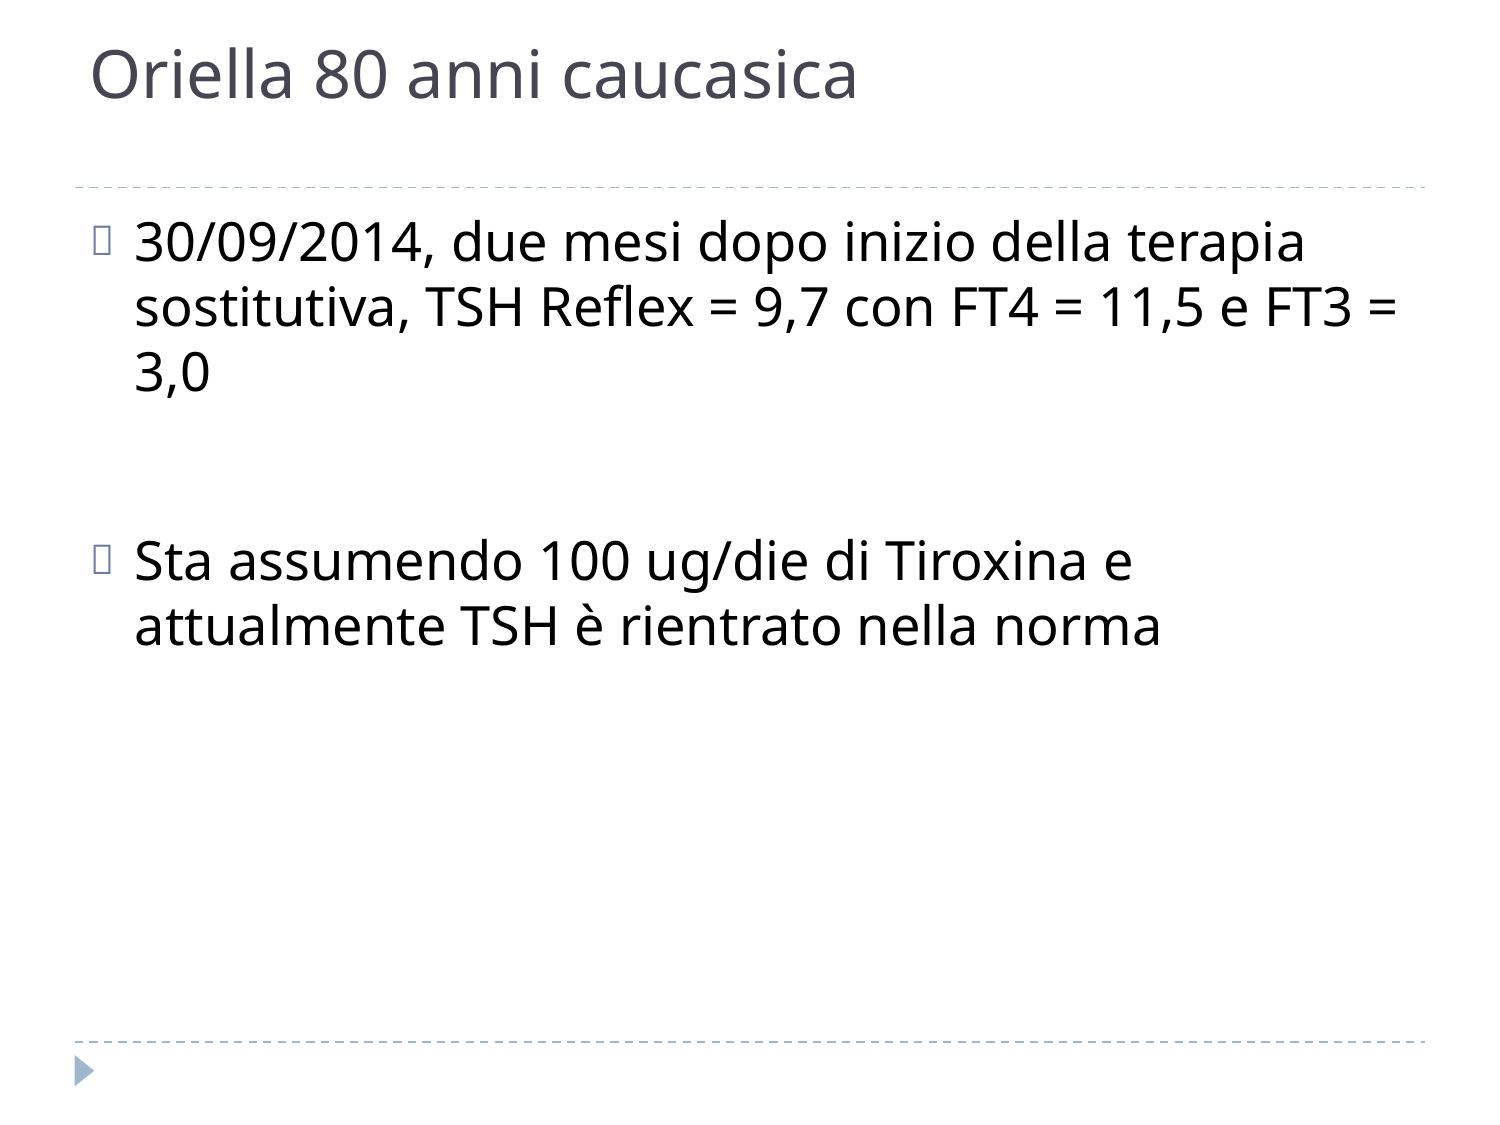

# Oriella 80 anni caucasica
30/09/2014, due mesi dopo inizio della terapia sostitutiva, TSH Reflex = 9,7 con FT4 = 11,5 e FT3 = 3,0
Sta assumendo 100 ug/die di Tiroxina e attualmente TSH è rientrato nella norma